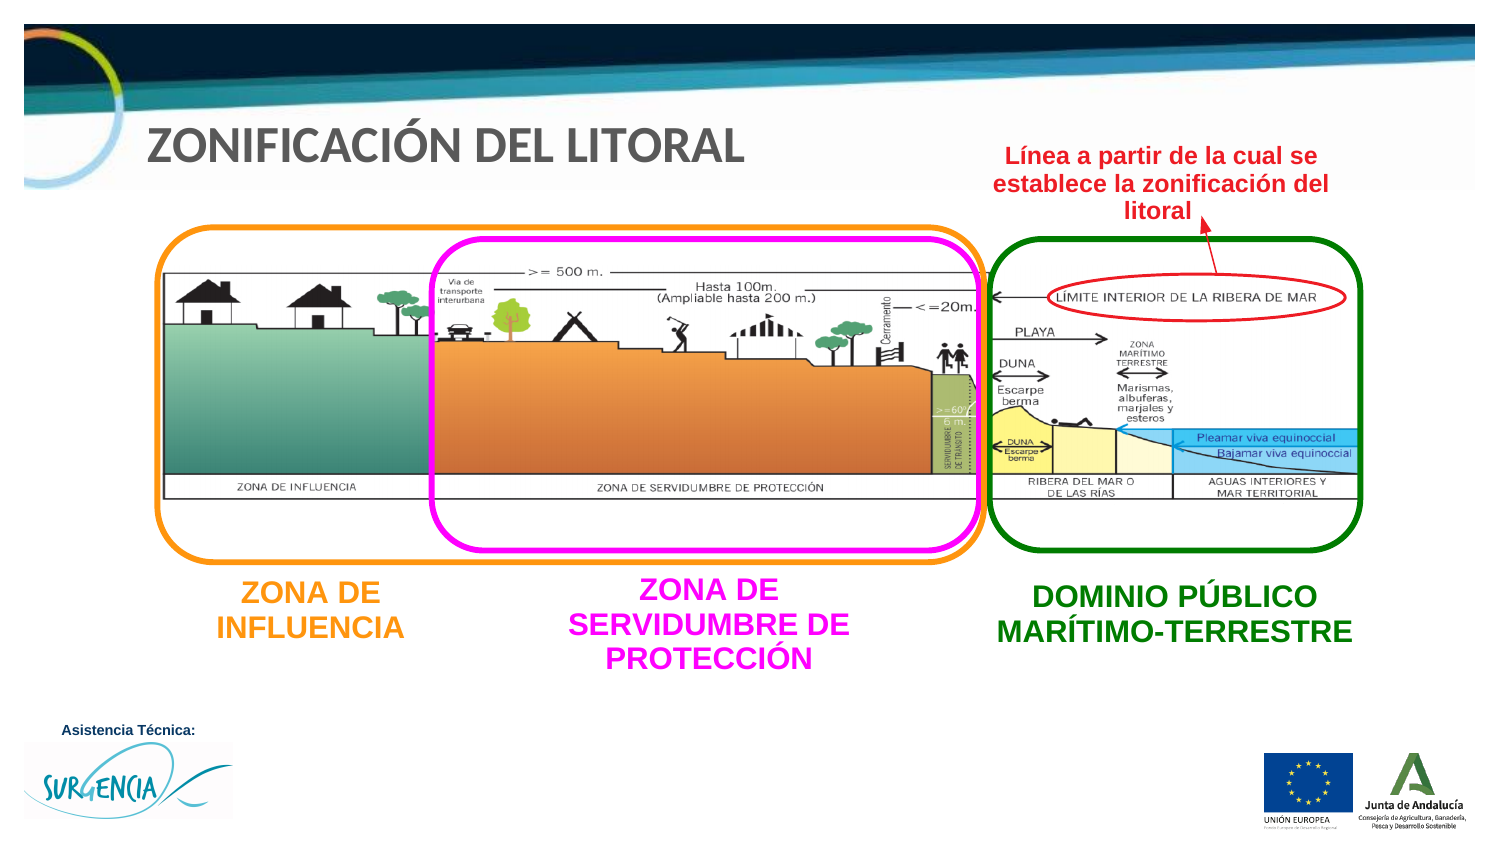

ZONIFICACIÓN DEL LITORAL
Línea a partir de la cual se establece la zonificación del litoral
ZONA DE SERVIDUMBRE DE PROTECCIÓN
ZONA DE INFLUENCIA
DOMINIO PÚBLICO MARÍTIMO-TERRESTRE
Asistencia Técnica: